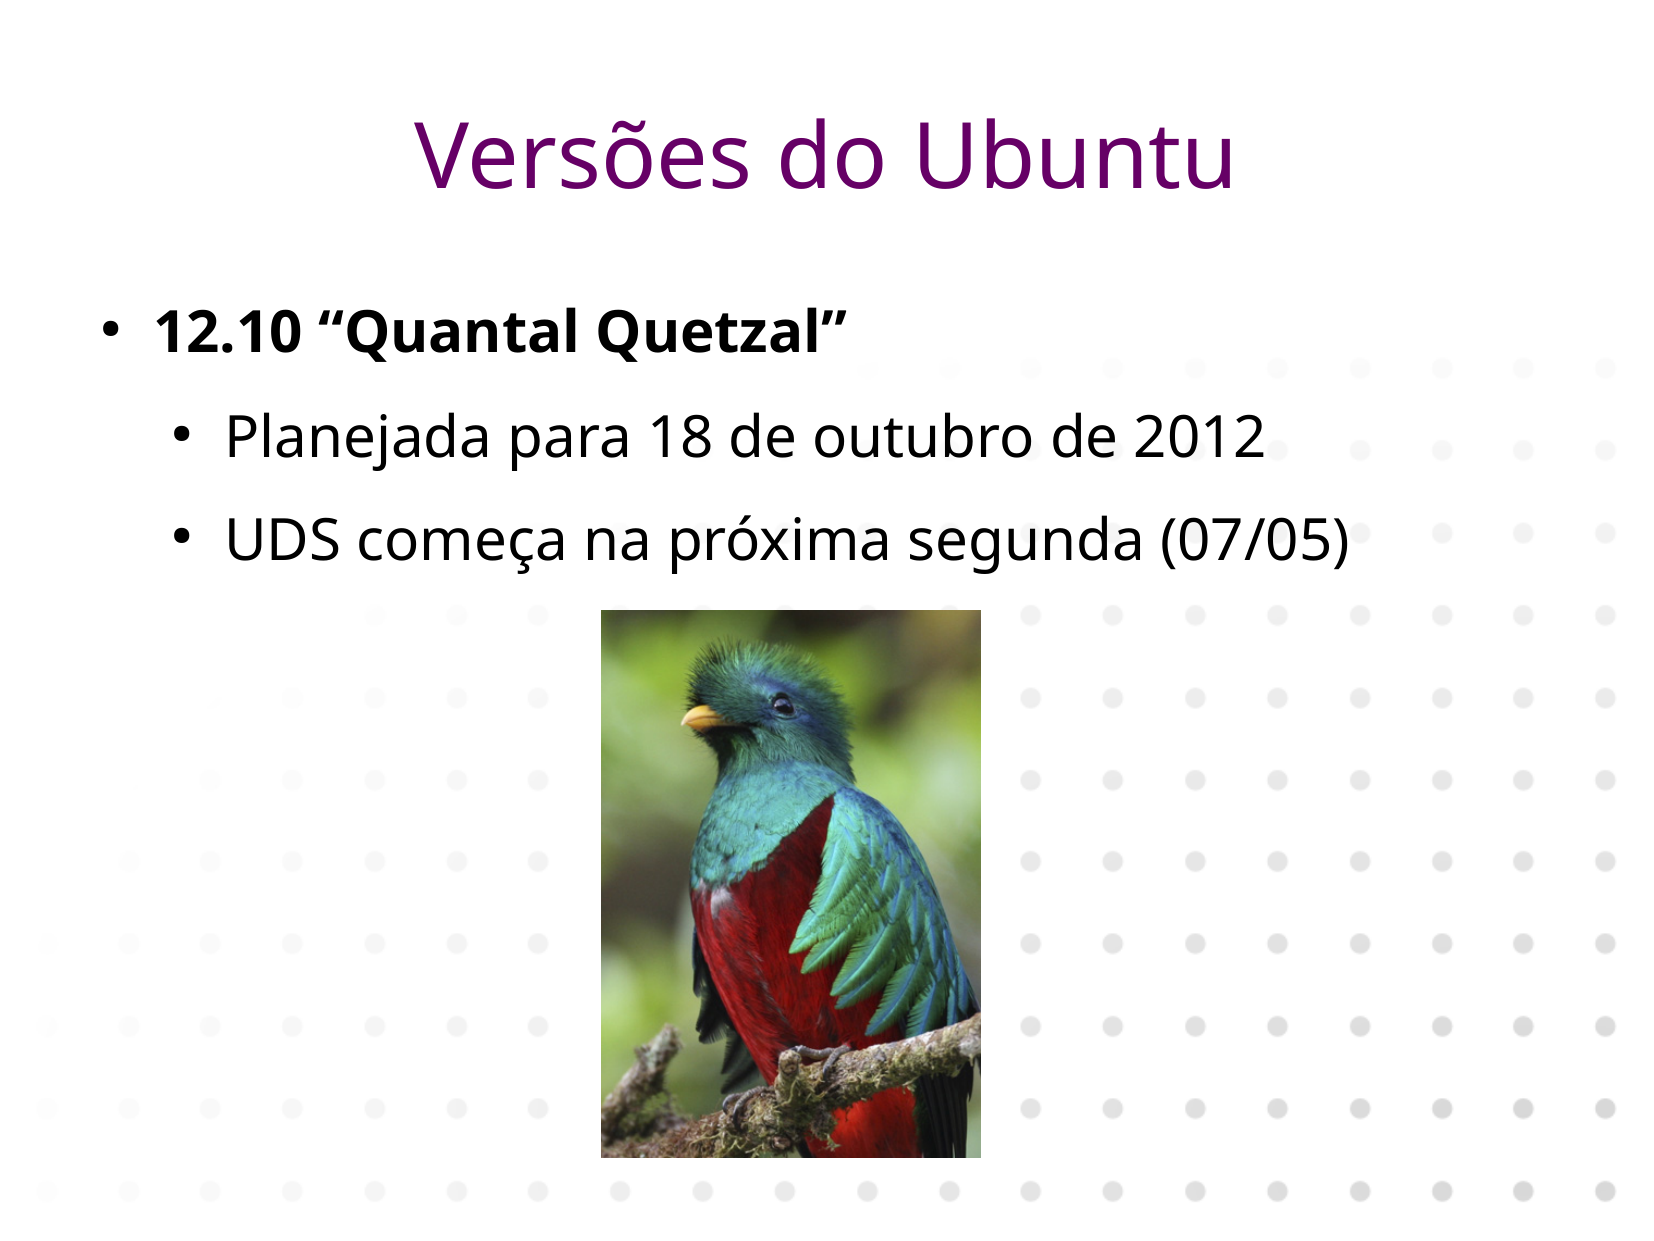

# Versões do Ubuntu
12.10 “Quantal Quetzal”
Planejada para 18 de outubro de 2012
UDS começa na próxima segunda (07/05)